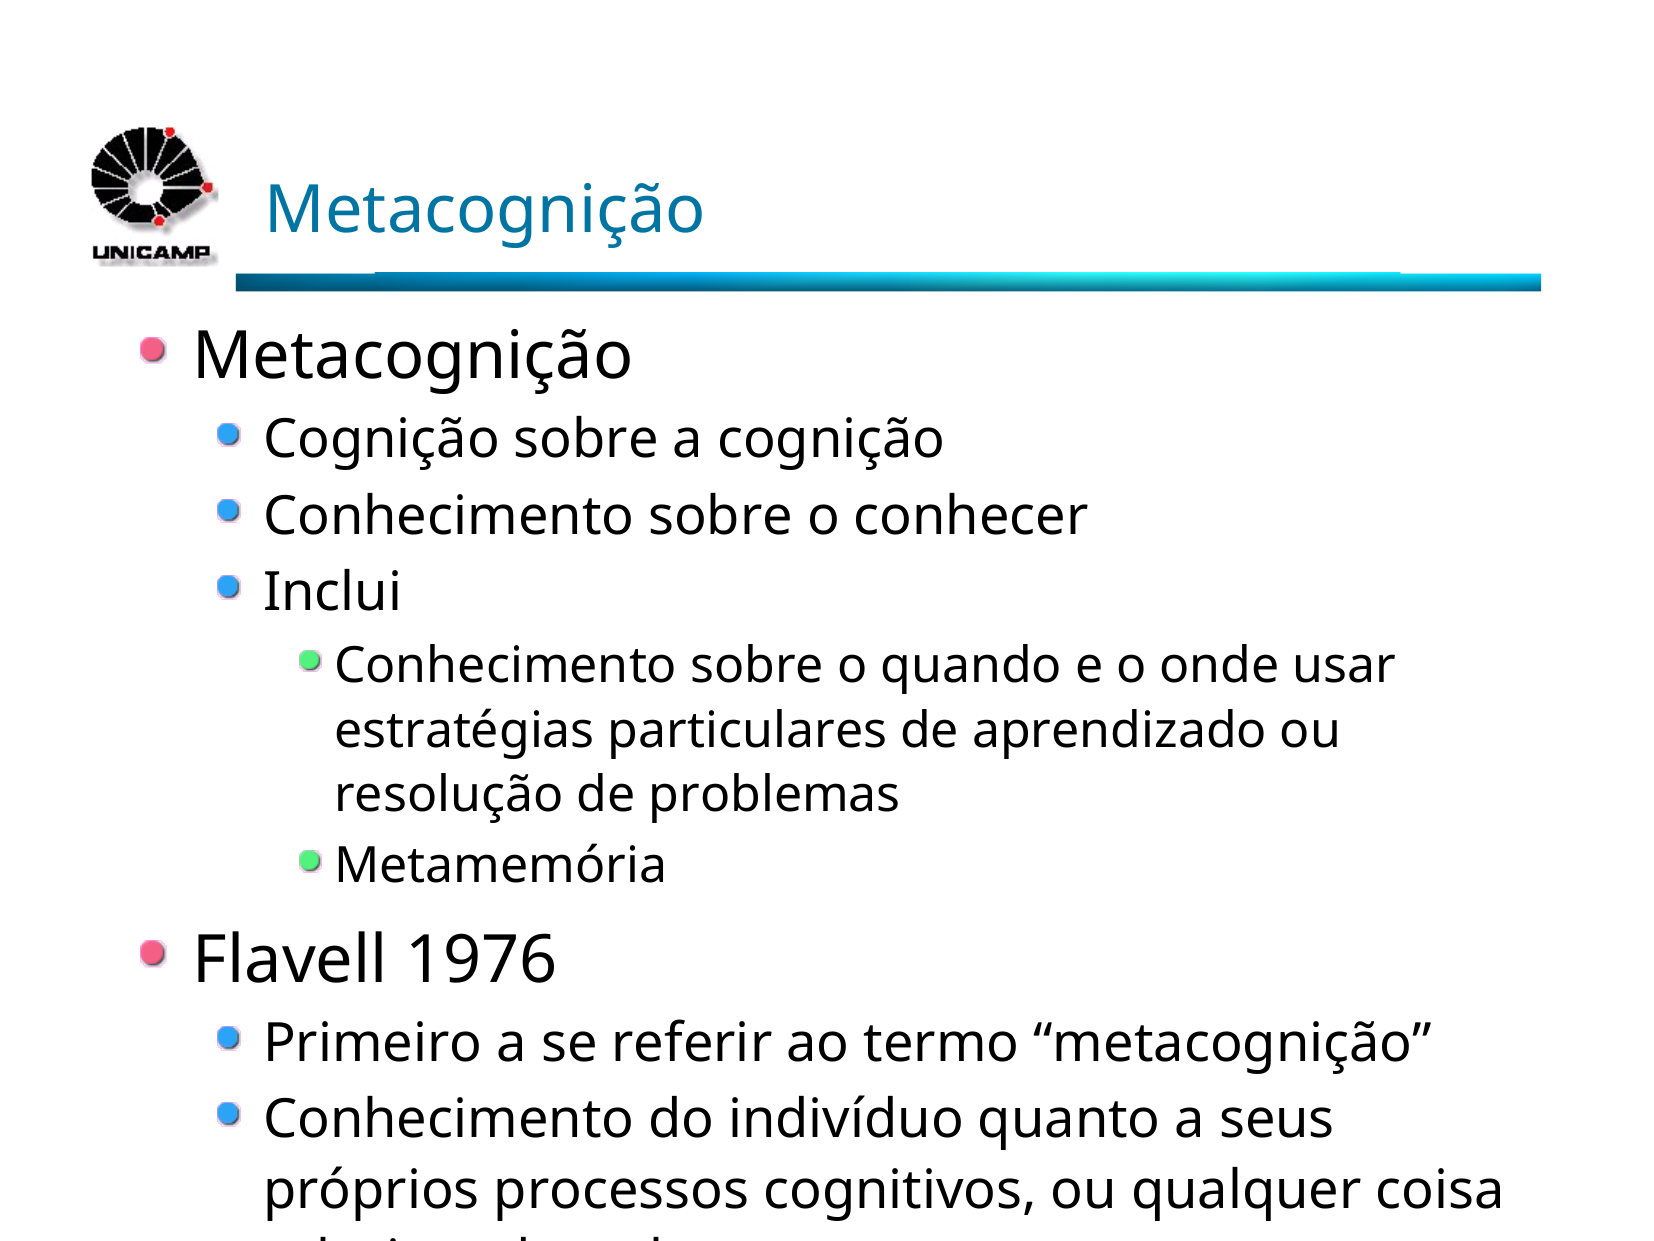

# Metacognição
Metacognição
Cognição sobre a cognição
Conhecimento sobre o conhecer
Inclui
Conhecimento sobre o quando e o onde usar estratégias particulares de aprendizado ou resolução de problemas
Metamemória
Flavell 1976
Primeiro a se referir ao termo “metacognição”
Conhecimento do indivíduo quanto a seus próprios processos cognitivos, ou qualquer coisa relacionada a ele